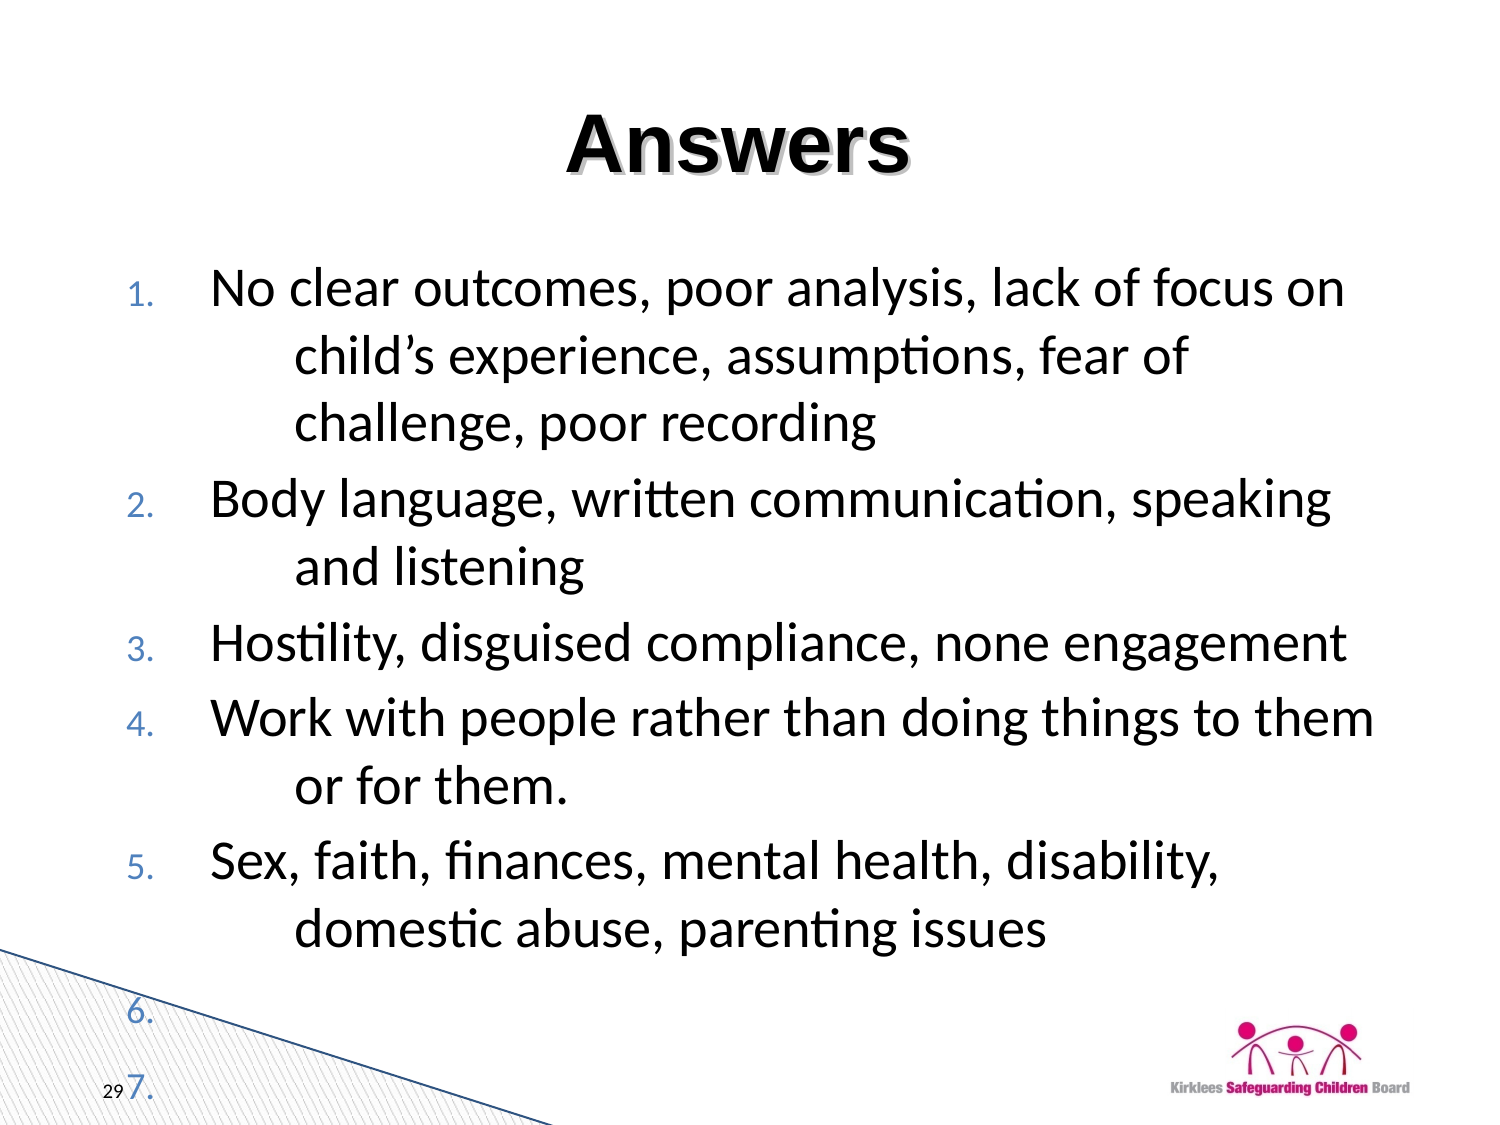

Answers
# No clear outcomes, poor analysis, lack of focus on child’s experience, assumptions, fear of challenge, poor recording
Body language, written communication, speaking and listening
Hostility, disguised compliance, none engagement
Work with people rather than doing things to them or for them.
Sex, faith, finances, mental health, disability, domestic abuse, parenting issues